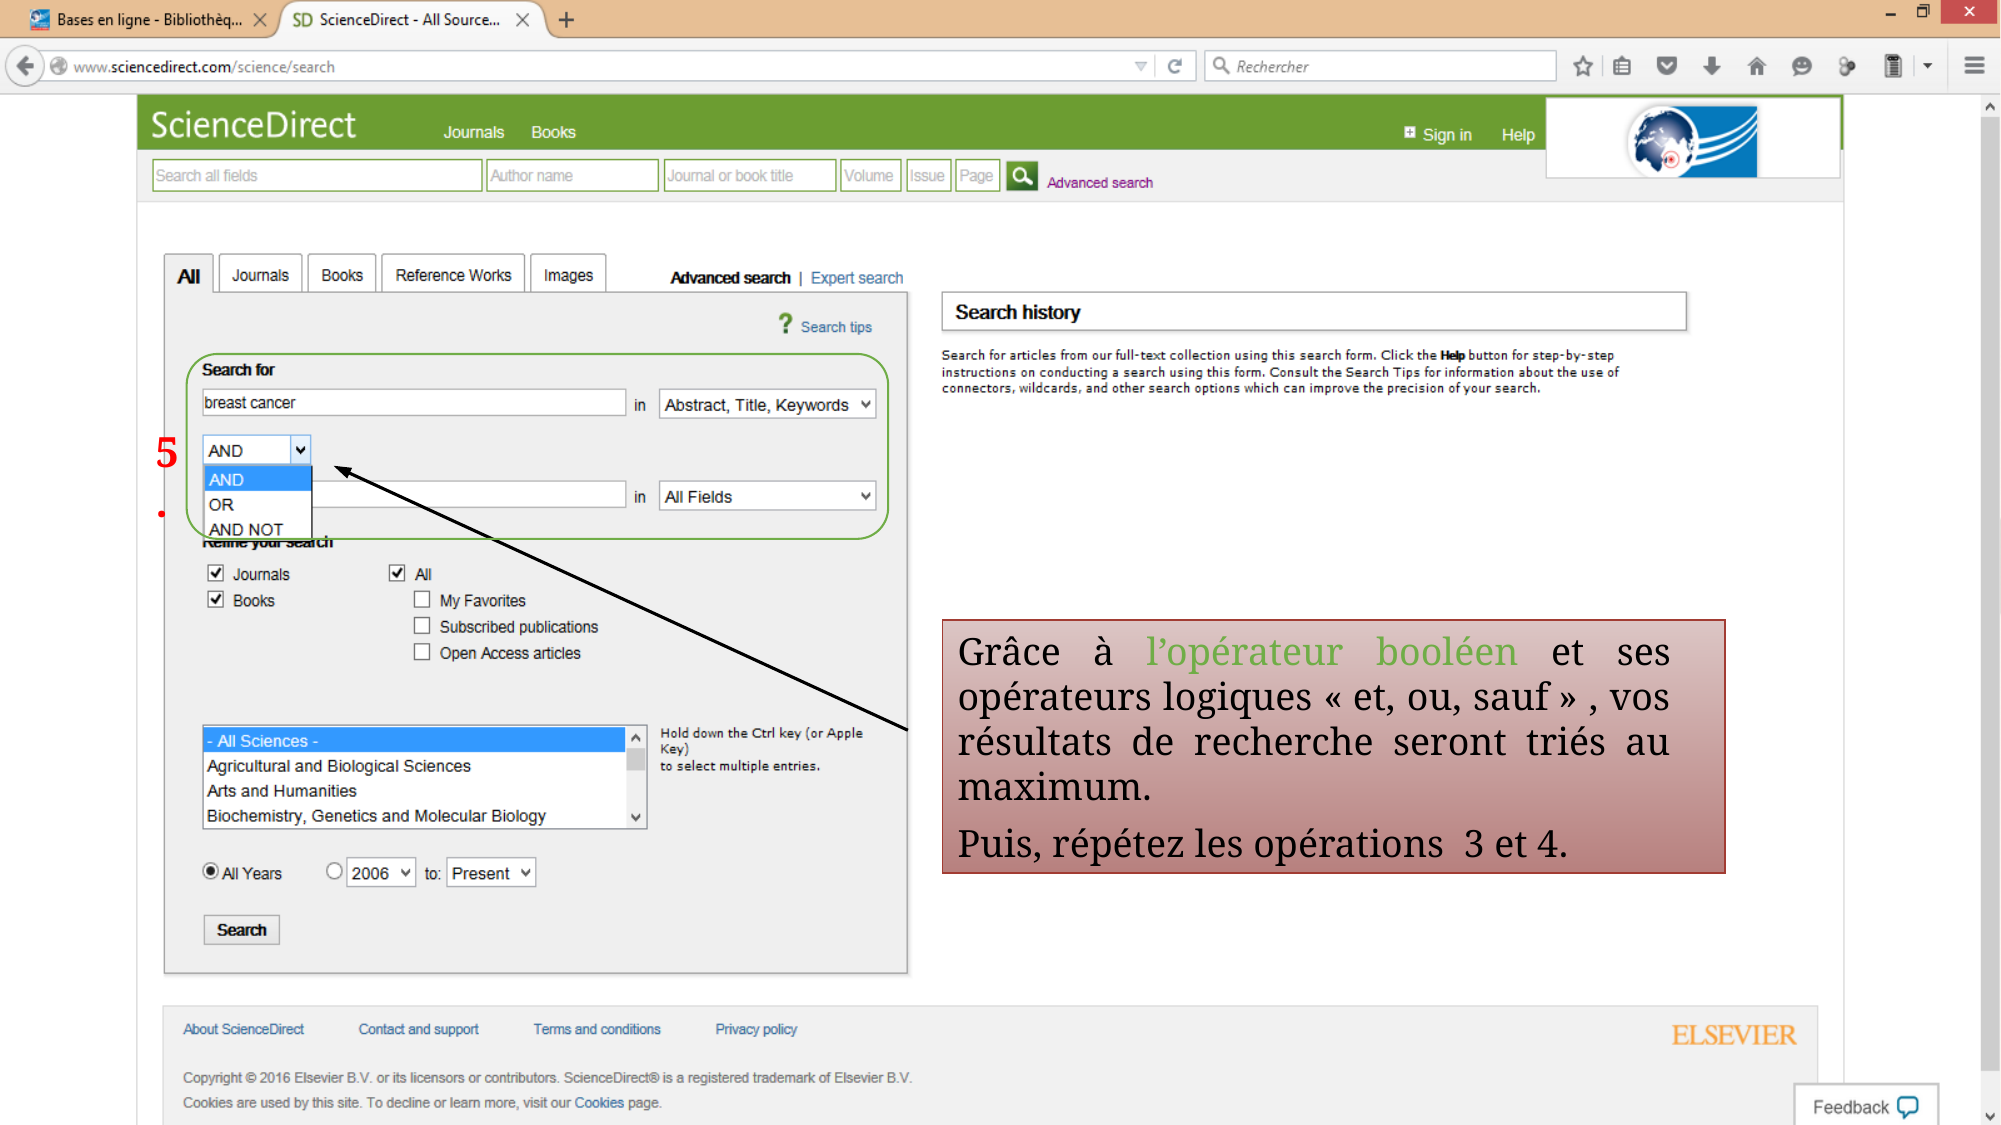

5.
Grâce à l’opérateur booléen et ses opérateurs logiques « et, ou, sauf » , vos résultats de recherche seront triés au maximum.
Puis, répétez les opérations  3 et 4.